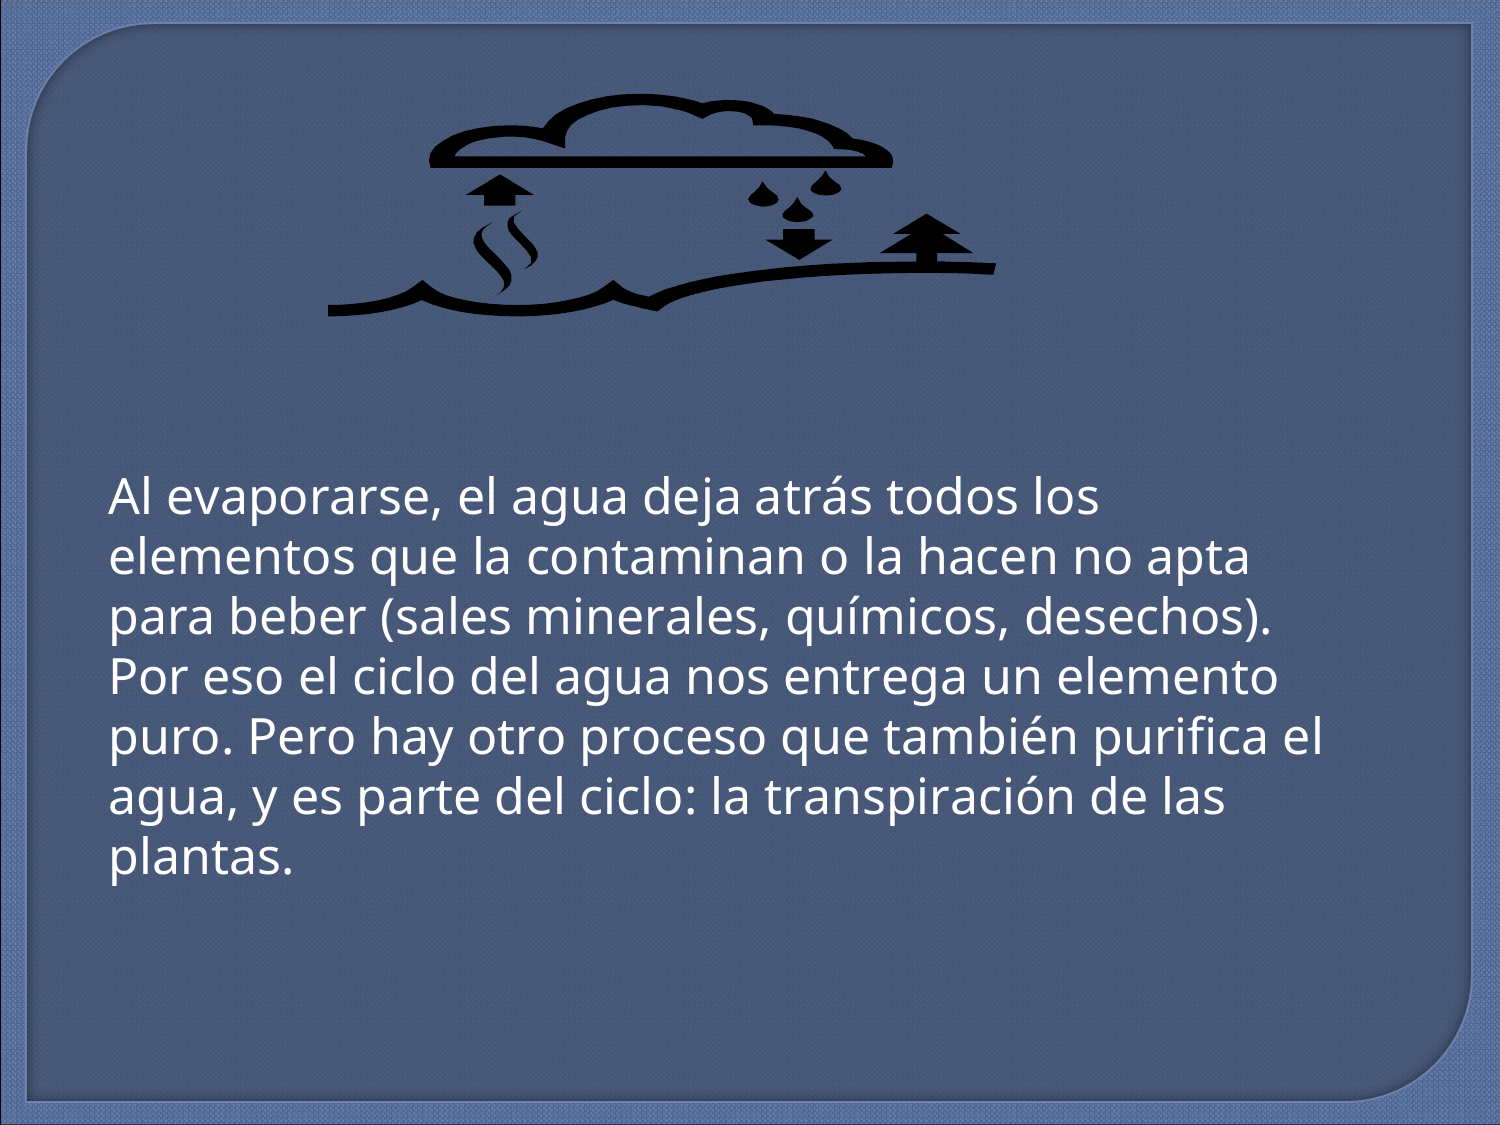

Al evaporarse, el agua deja atrás todos los elementos que la contaminan o la hacen no apta para beber (sales minerales, químicos, desechos). Por eso el ciclo del agua nos entrega un elemento puro. Pero hay otro proceso que también purifica el agua, y es parte del ciclo: la transpiración de las plantas.